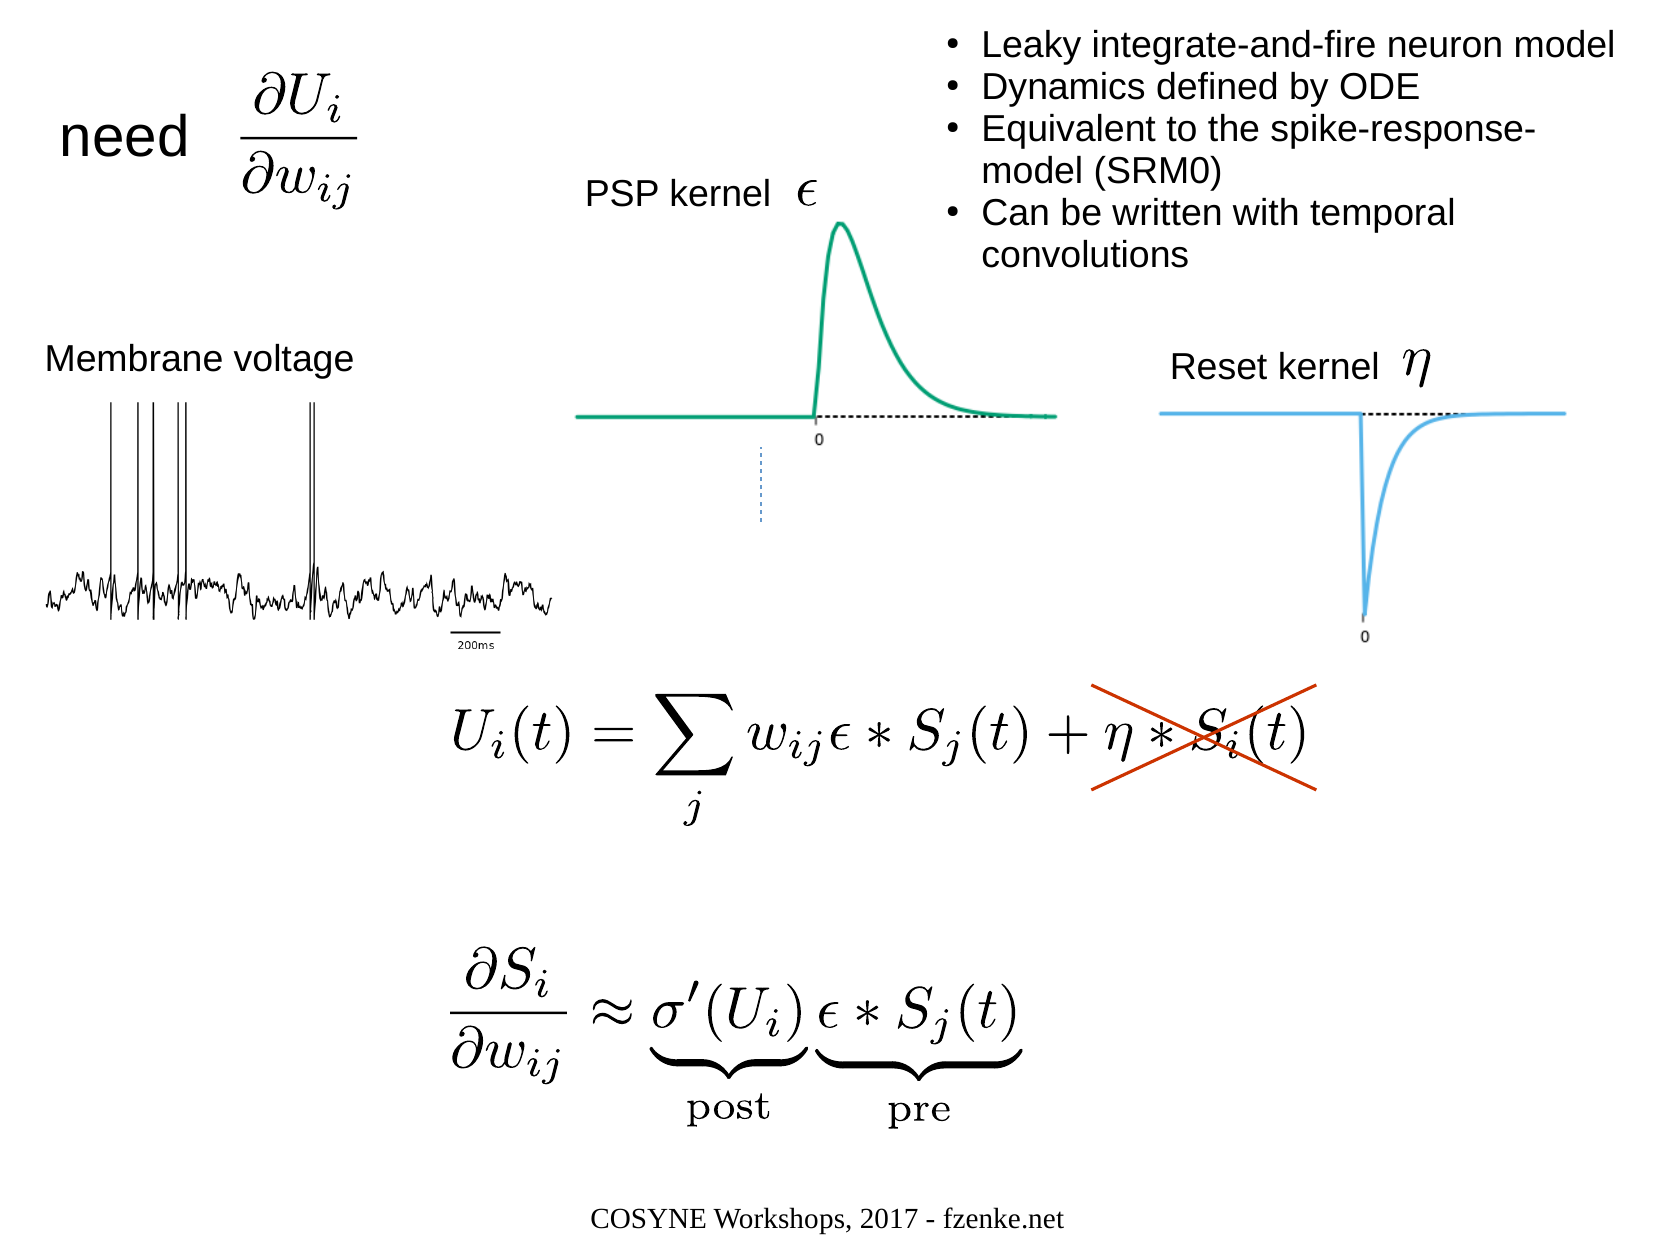

Leaky integrate-and-fire neuron model
Dynamics defined by ODE
Equivalent to the spike-response-model (SRM0)
Can be written with temporal convolutions
need
PSP kernel
Membrane voltage
Reset kernel
COSYNE Workshops, 2017 - fzenke.net